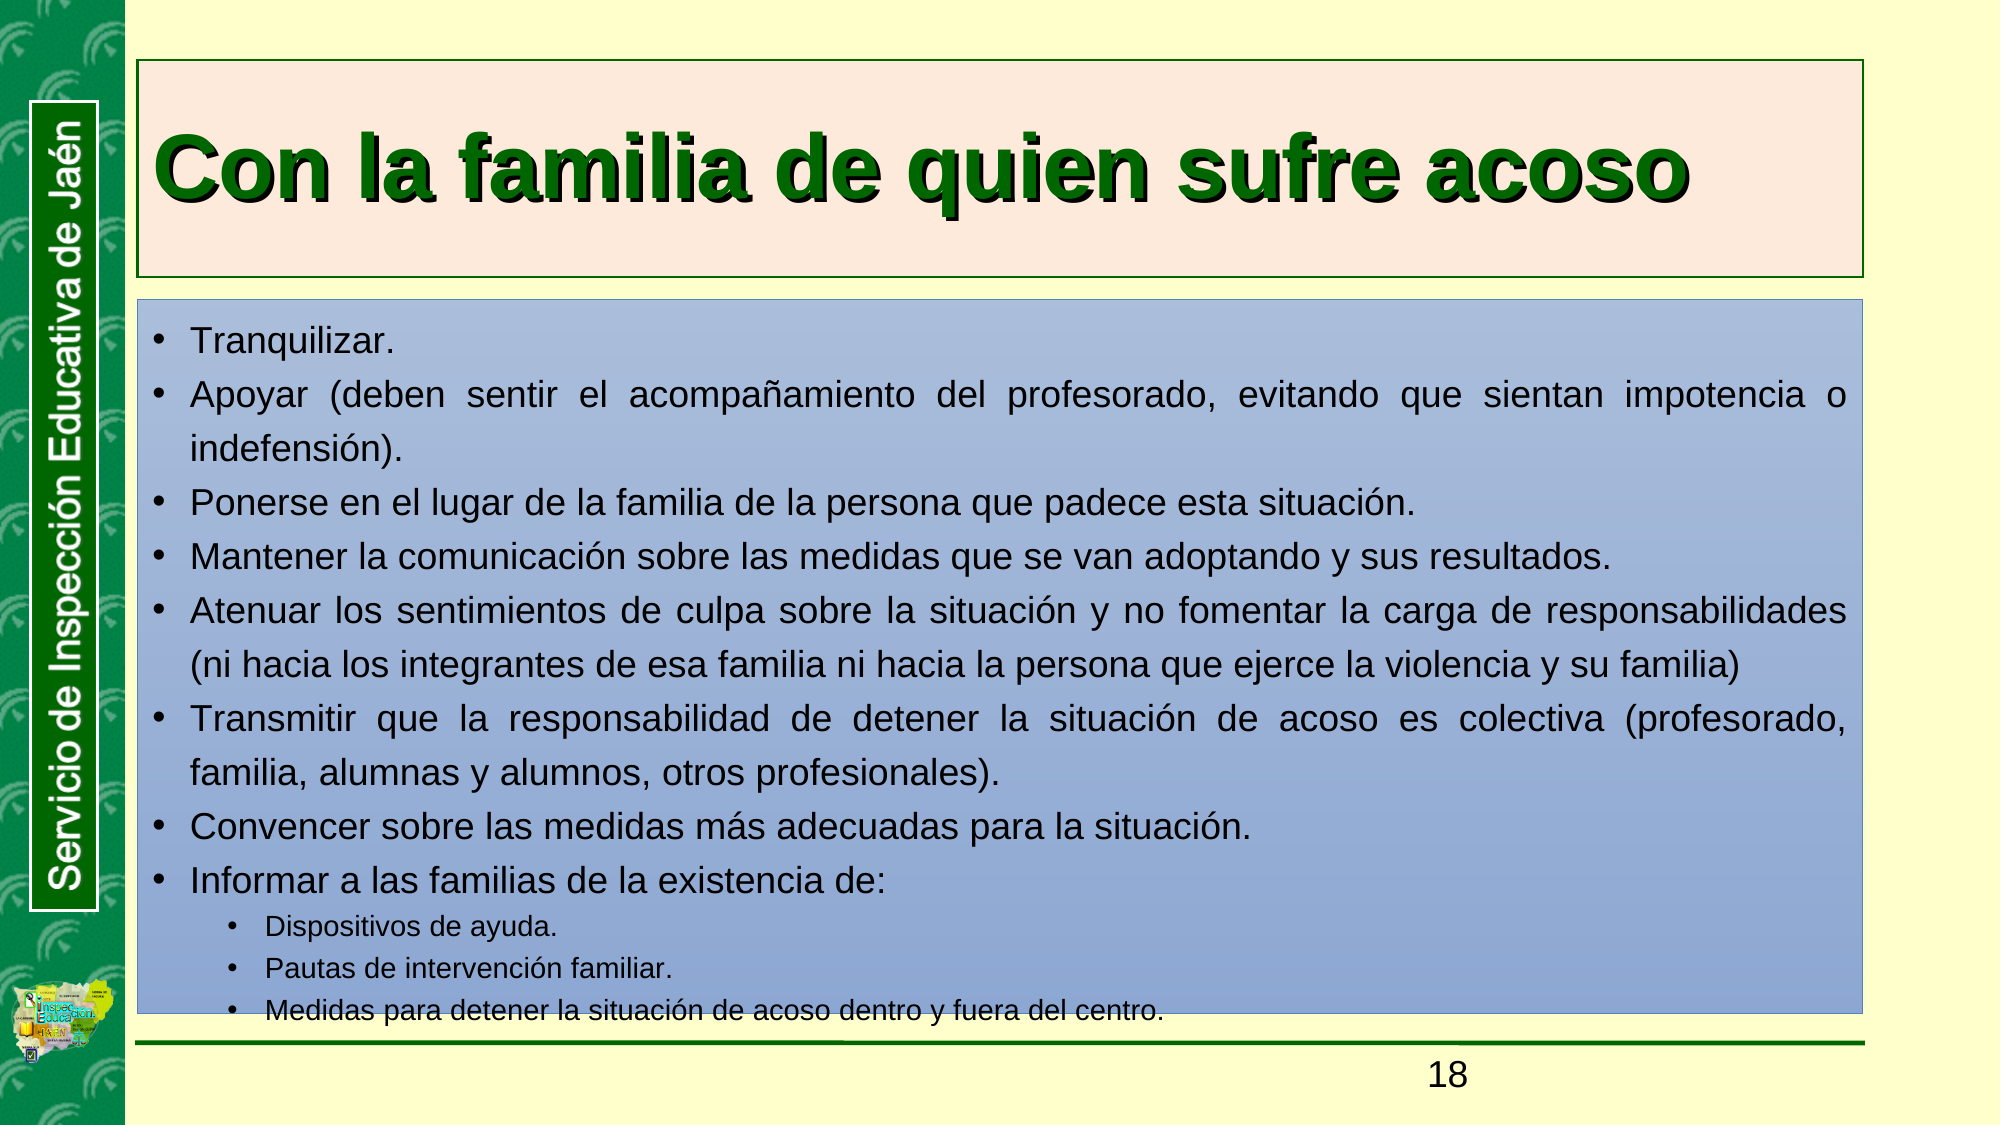

Con la familia de quien sufre acoso
Tranquilizar.
Apoyar (deben sentir el acompañamiento del profesorado, evitando que sientan impotencia o indefensión).
Ponerse en el lugar de la familia de la persona que padece esta situación.
Mantener la comunicación sobre las medidas que se van adoptando y sus resultados.
Atenuar los sentimientos de culpa sobre la situación y no fomentar la carga de responsabilidades (ni hacia los integrantes de esa familia ni hacia la persona que ejerce la violencia y su familia)
Transmitir que la responsabilidad de detener la situación de acoso es colectiva (profesorado, familia, alumnas y alumnos, otros profesionales).
Convencer sobre las medidas más adecuadas para la situación.
Informar a las familias de la existencia de:
Dispositivos de ayuda.
Pautas de intervención familiar.
Medidas para detener la situación de acoso dentro y fuera del centro.